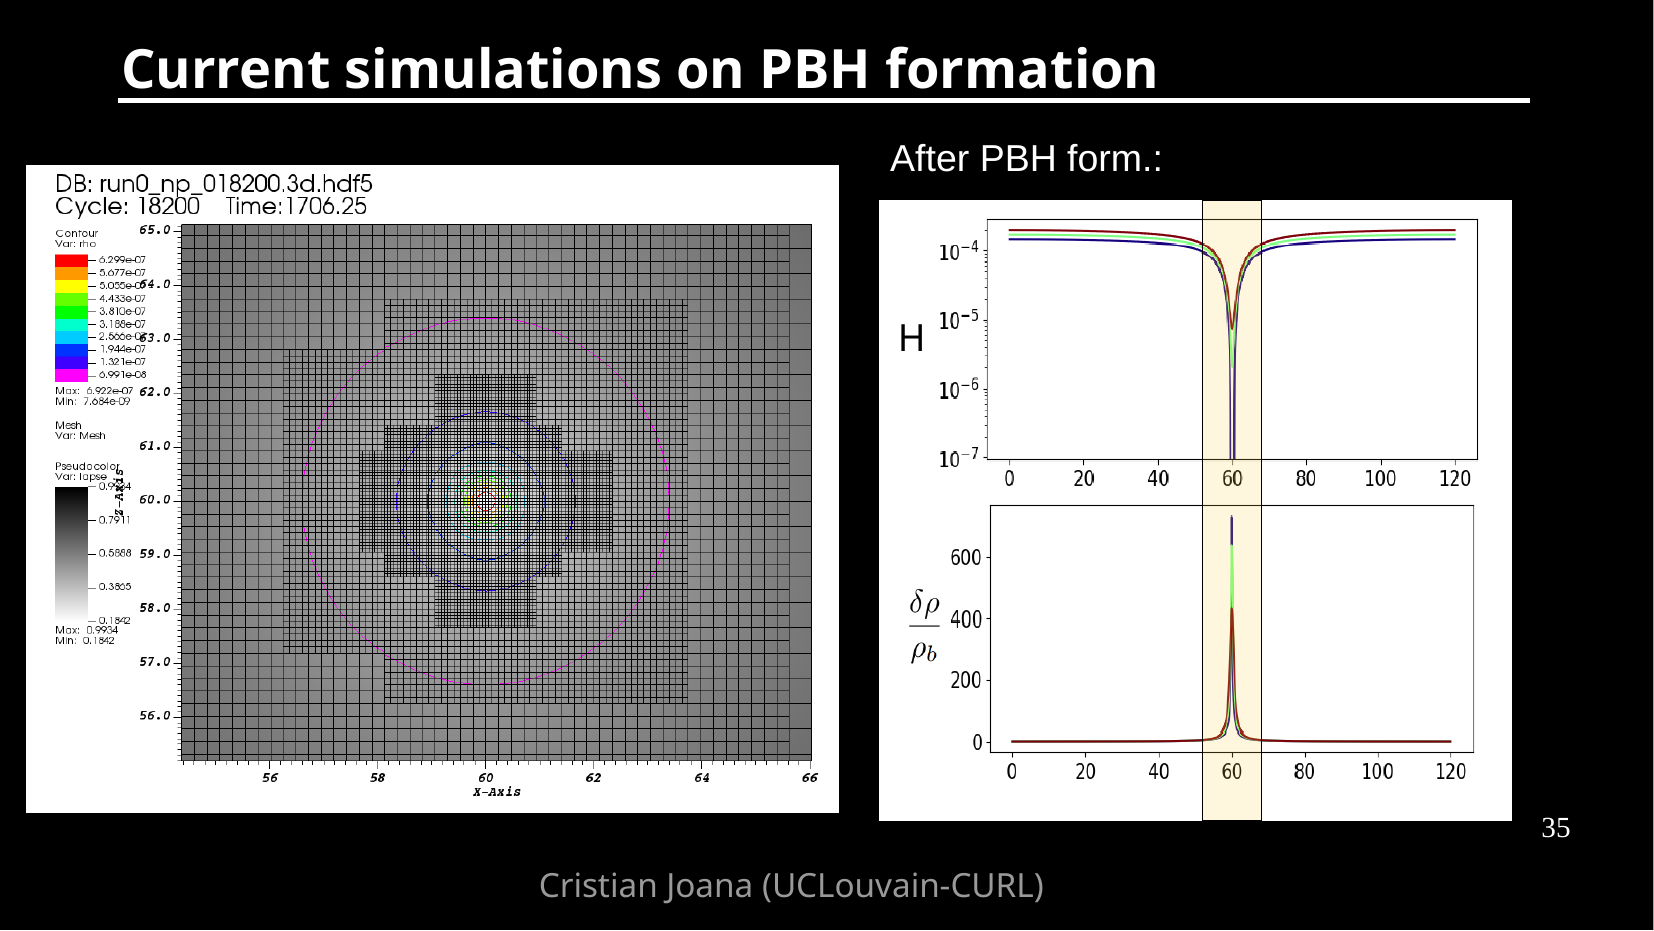

Current simulations on PBH formation
After PBH form.:
H
35
Cristian Joana (UCLouvain-CURL)